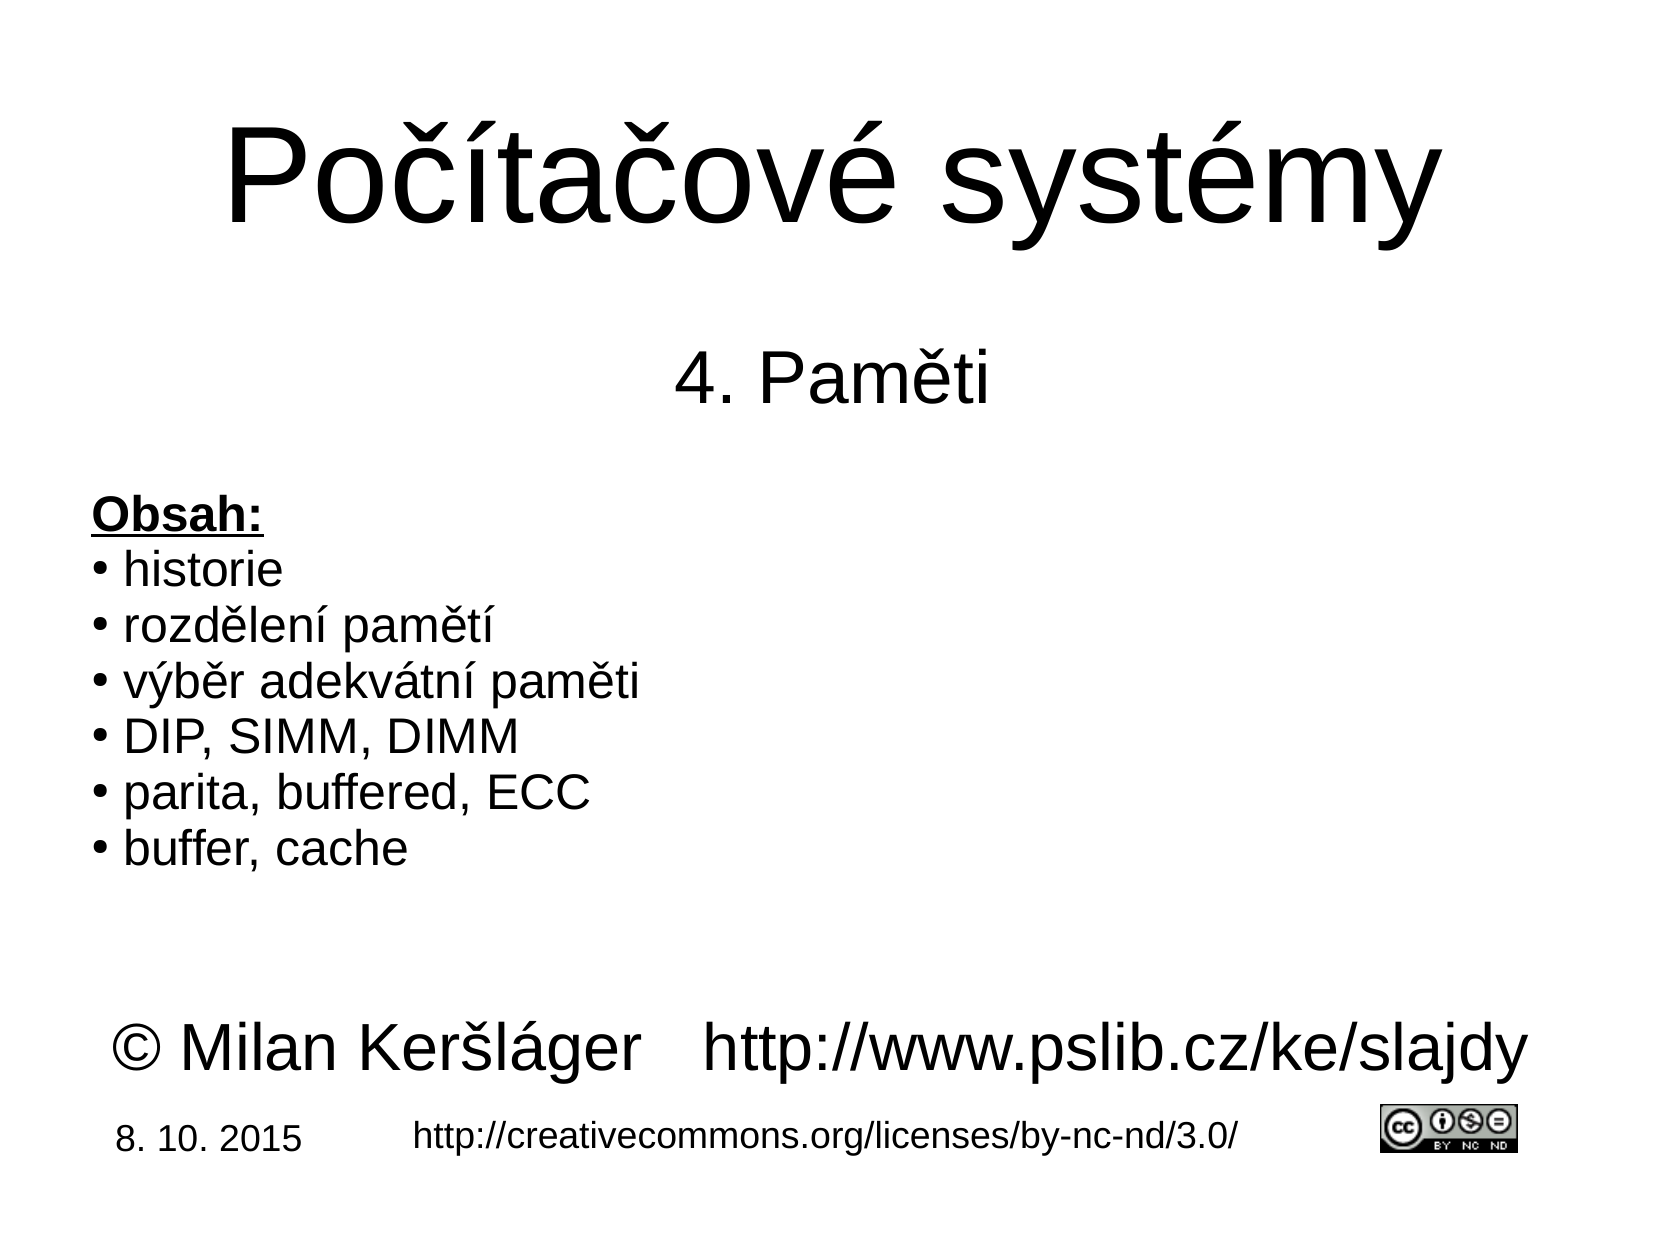

# Počítačové systémy 4. Paměti
Obsah:
 historie
 rozdělení pamětí
 výběr adekvátní paměti
 DIP, SIMM, DIMM
 parita, buffered, ECC
 buffer, cache
© Milan Keršláger	http://www.pslib.cz/ke/slajdy
http://creativecommons.org/licenses/by-nc-nd/3.0/
8. 10. 2015